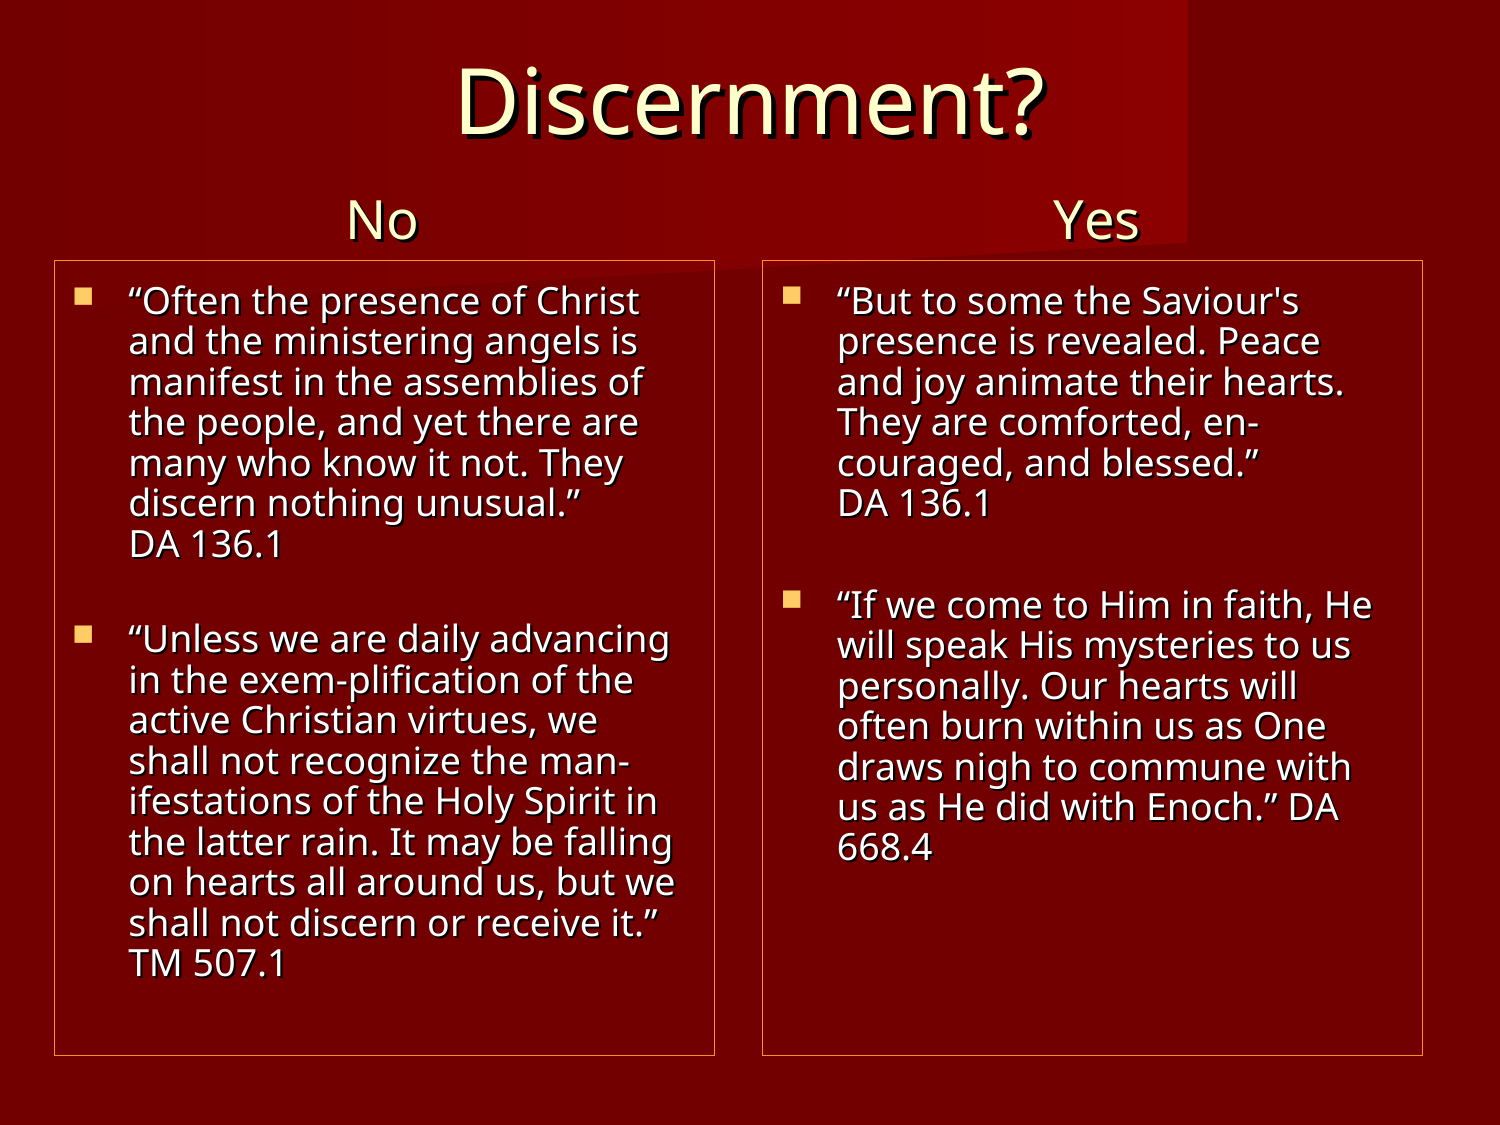

# Discernment?
No
Yes
“But to some the Saviour's presence is revealed. Peace and joy animate their hearts. They are comforted, en-couraged, and blessed.”
DA 136.1
“If we come to Him in faith, He will speak His mysteries to us personally. Our hearts will often burn within us as One draws nigh to commune with us as He did with Enoch.” DA 668.4
“Often the presence of Christ and the ministering angels is manifest in the assemblies of the people, and yet there are many who know it not. They discern nothing unusual.”
DA 136.1
“Unless we are daily advancing in the exem-plification of the active Christian virtues, we shall not recognize the man-ifestations of the Holy Spirit in the latter rain. It may be falling on hearts all around us, but we shall not discern or receive it.” TM 507.1